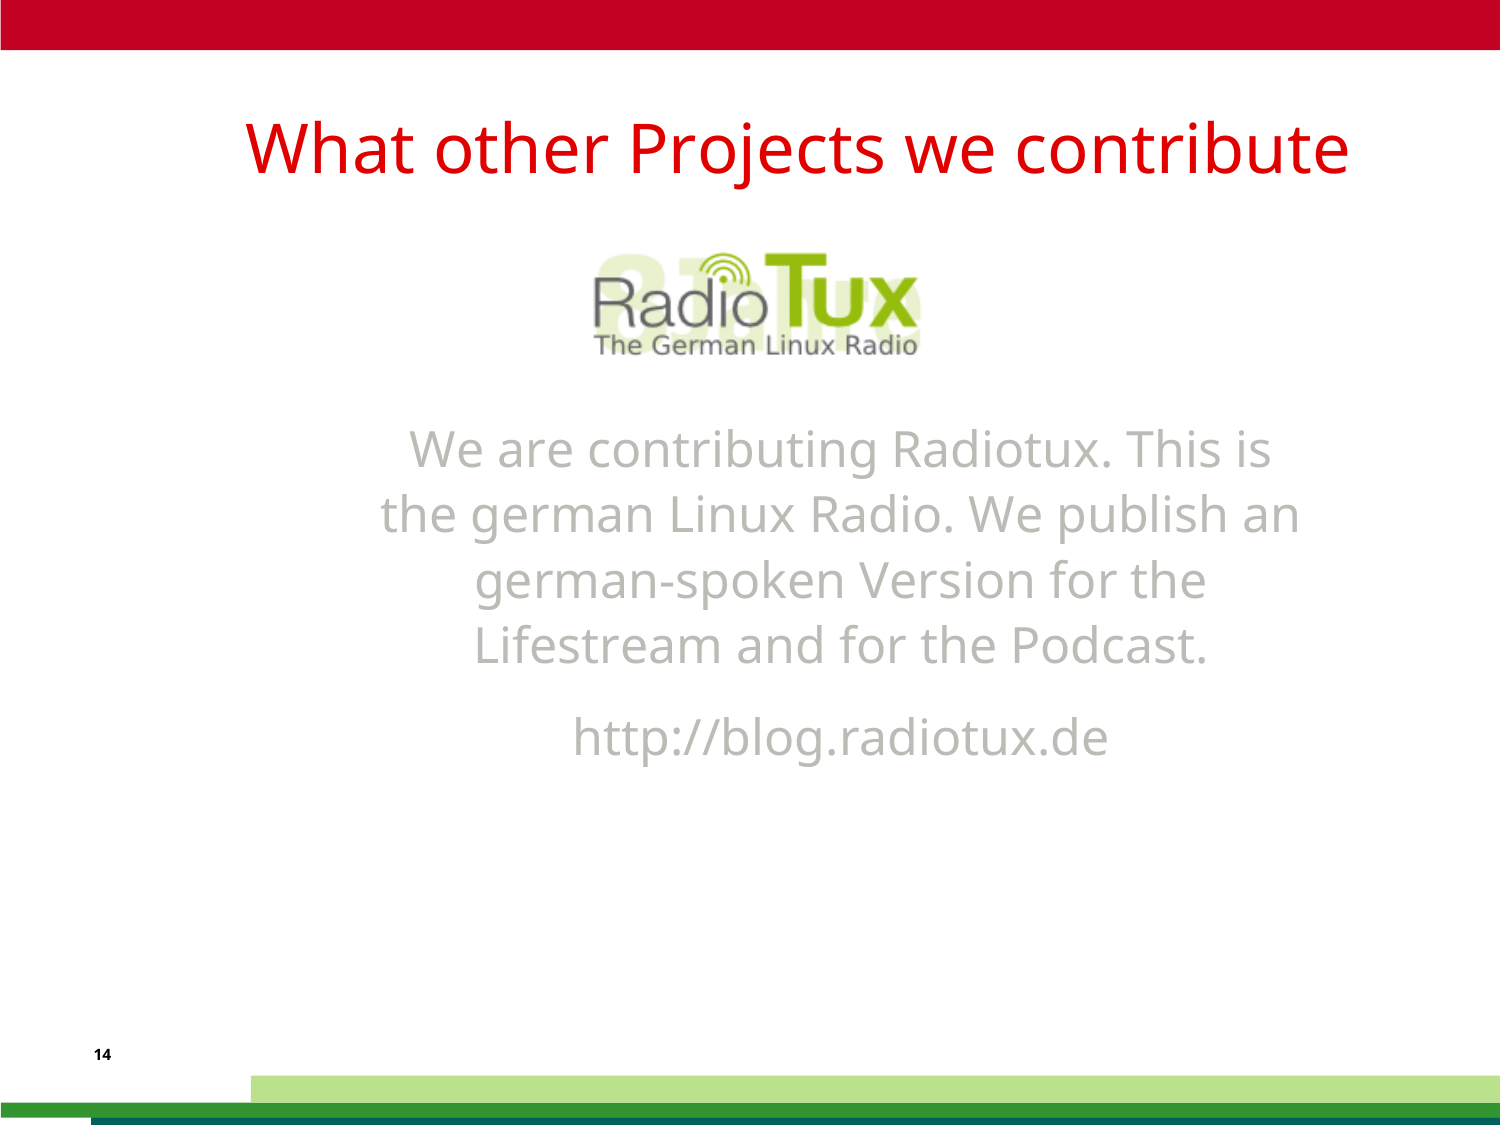

# What other Projects we contribute
We are contributing Radiotux. This is the german Linux Radio. We publish an german-spoken Version for the Lifestream and for the Podcast.
http://blog.radiotux.de
Testing